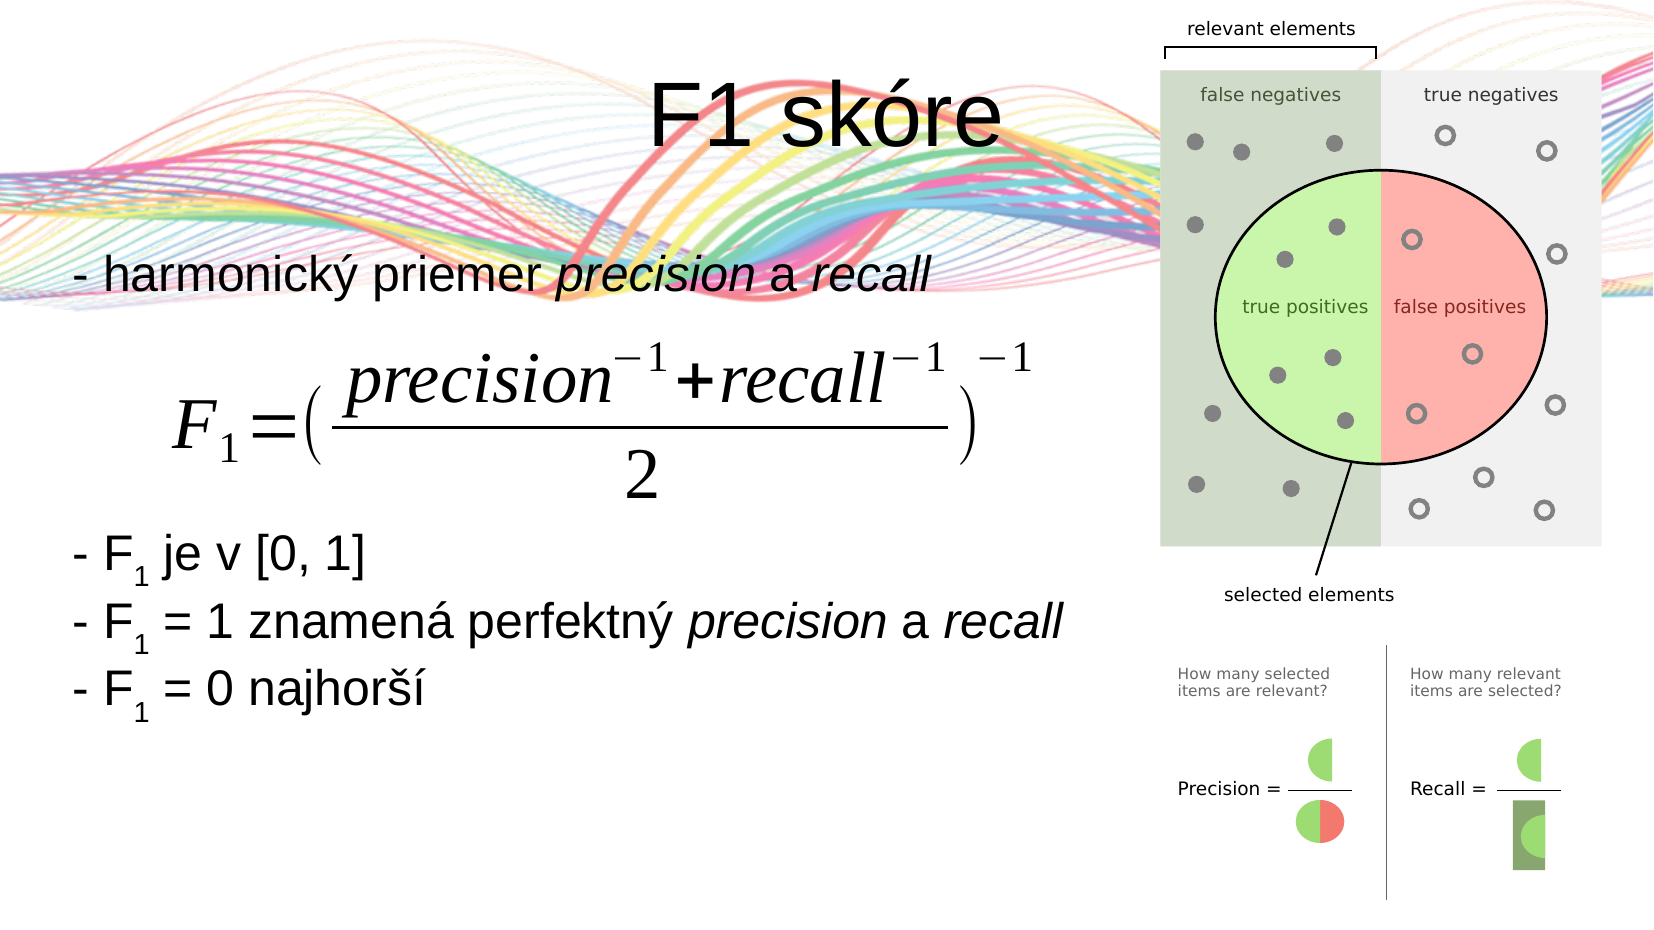

# F1 skóre
- harmonický priemer precision a recall
- F1 je v [0, 1]
- F1 = 1 znamená perfektný precision a recall
- F1 = 0 najhorší